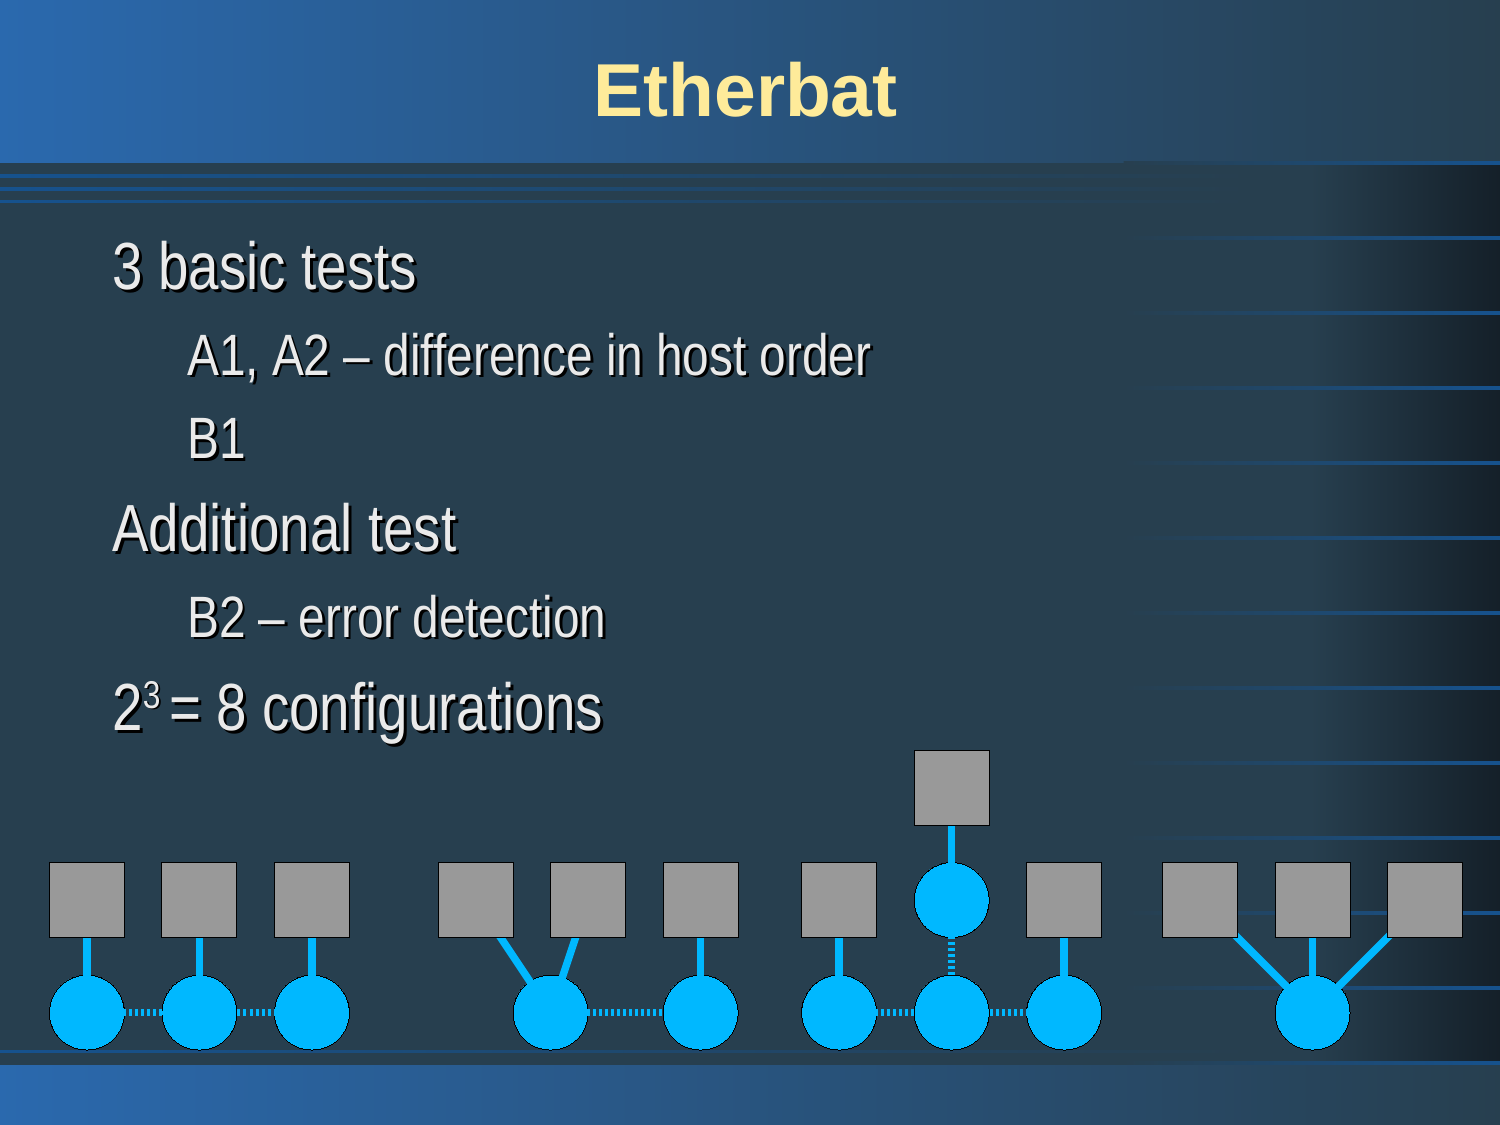

# Etherbat
3 basic tests
A1, A2 – difference in host order
B1
Additional test
B2 – error detection
23 = 8 configurations